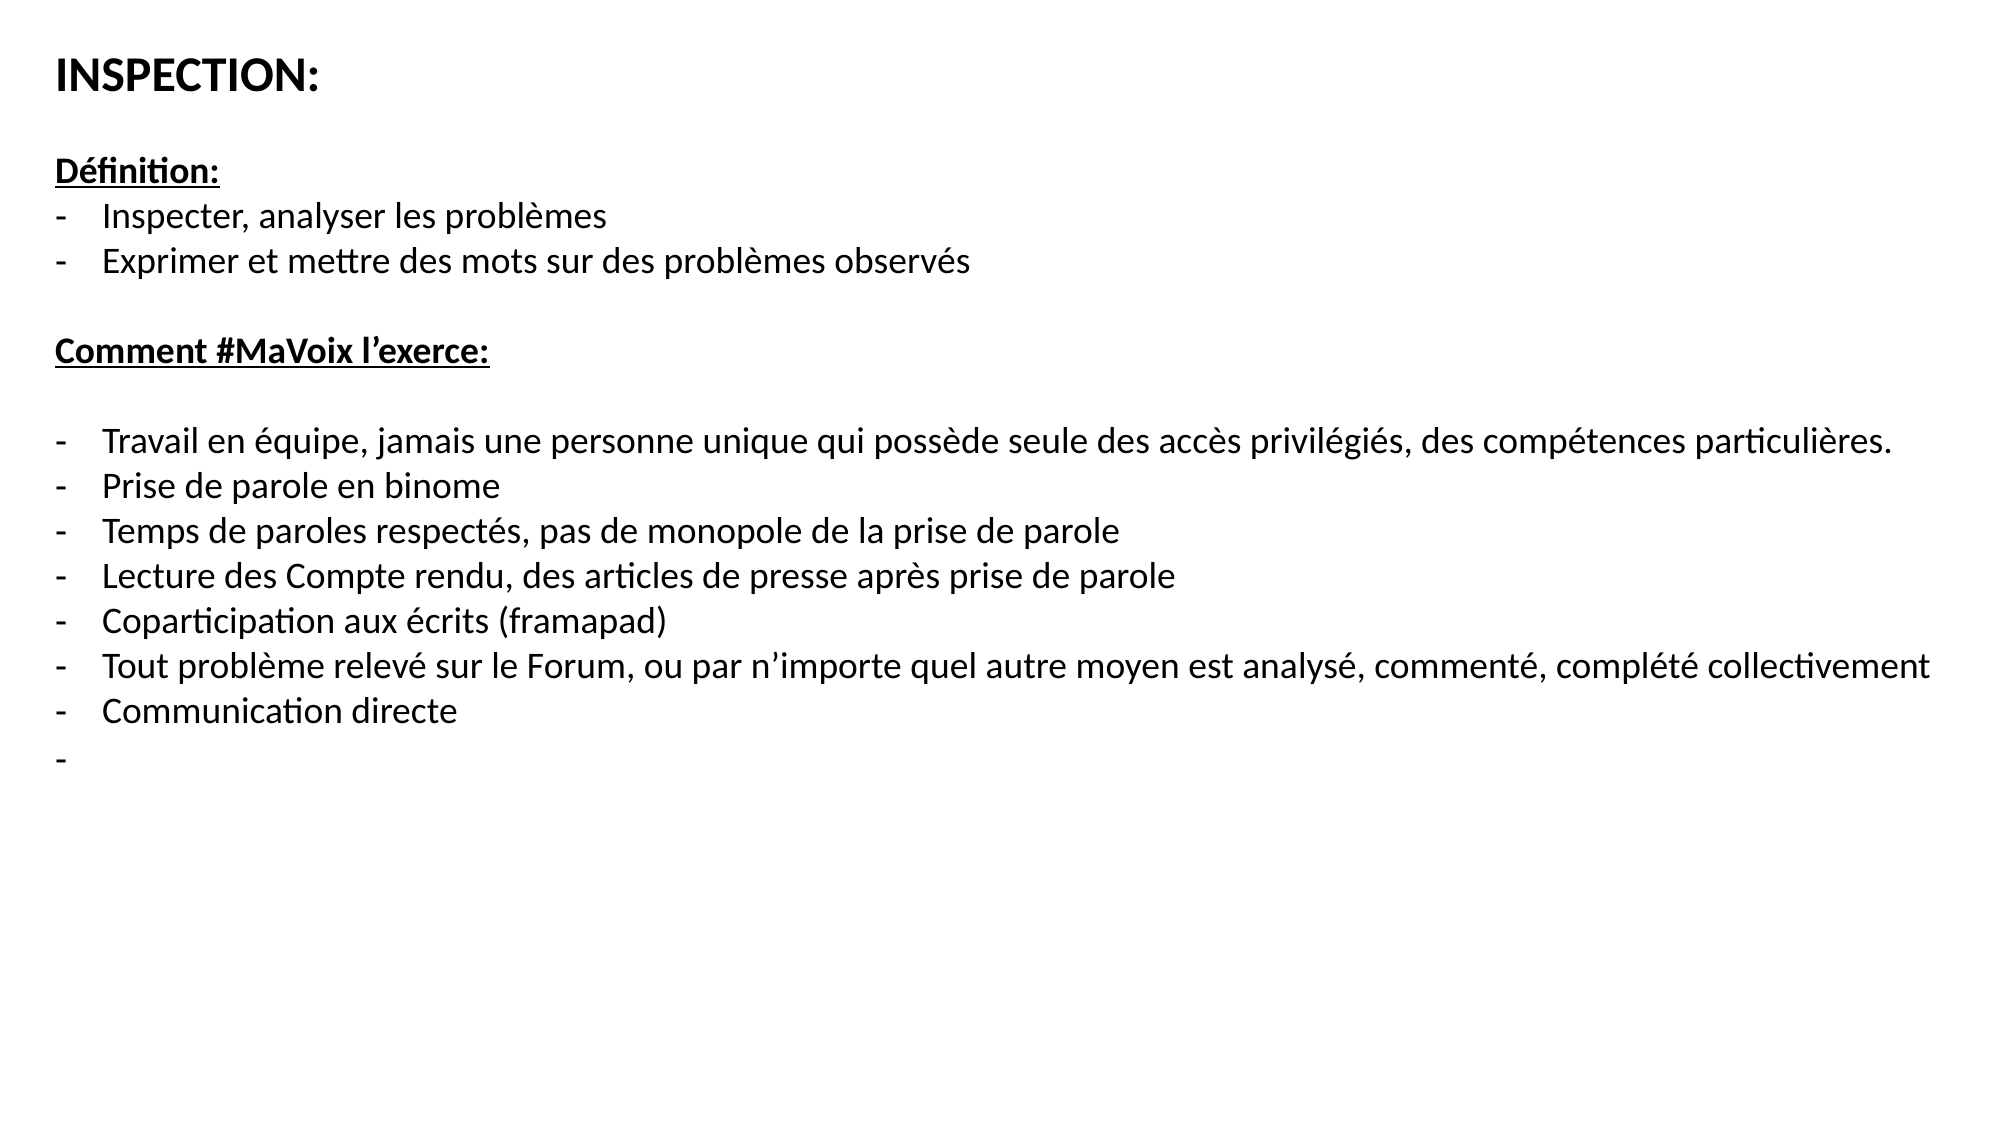

INSPECTION:
Définition:
Inspecter, analyser les problèmes
Exprimer et mettre des mots sur des problèmes observés
Comment #MaVoix l’exerce:
Travail en équipe, jamais une personne unique qui possède seule des accès privilégiés, des compétences particulières.
Prise de parole en binome
Temps de paroles respectés, pas de monopole de la prise de parole
Lecture des Compte rendu, des articles de presse après prise de parole
Coparticipation aux écrits (framapad)
Tout problème relevé sur le Forum, ou par n’importe quel autre moyen est analysé, commenté, complété collectivement
Communication directe